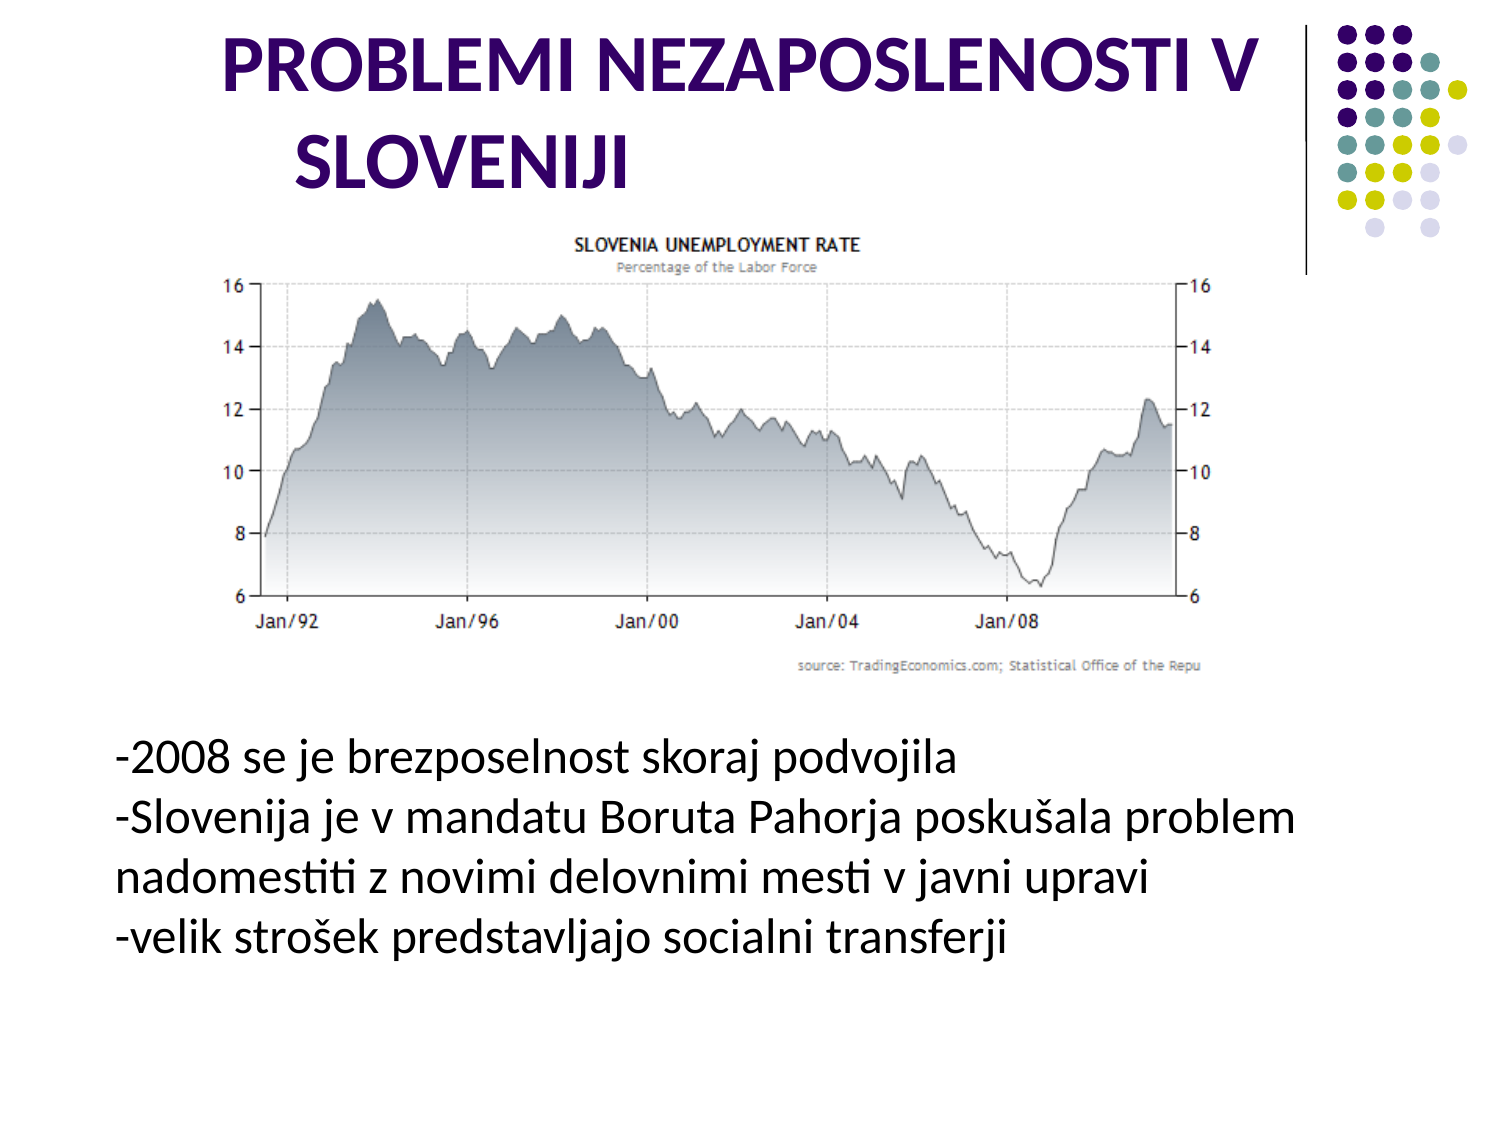

# PROBLEMI NEZAPOSLENOSTI V SLOVENIJI
-2008 se je brezposelnost skoraj podvojila
-Slovenija je v mandatu Boruta Pahorja poskušala problem nadomestiti z novimi delovnimi mesti v javni upravi
-velik strošek predstavljajo socialni transferji